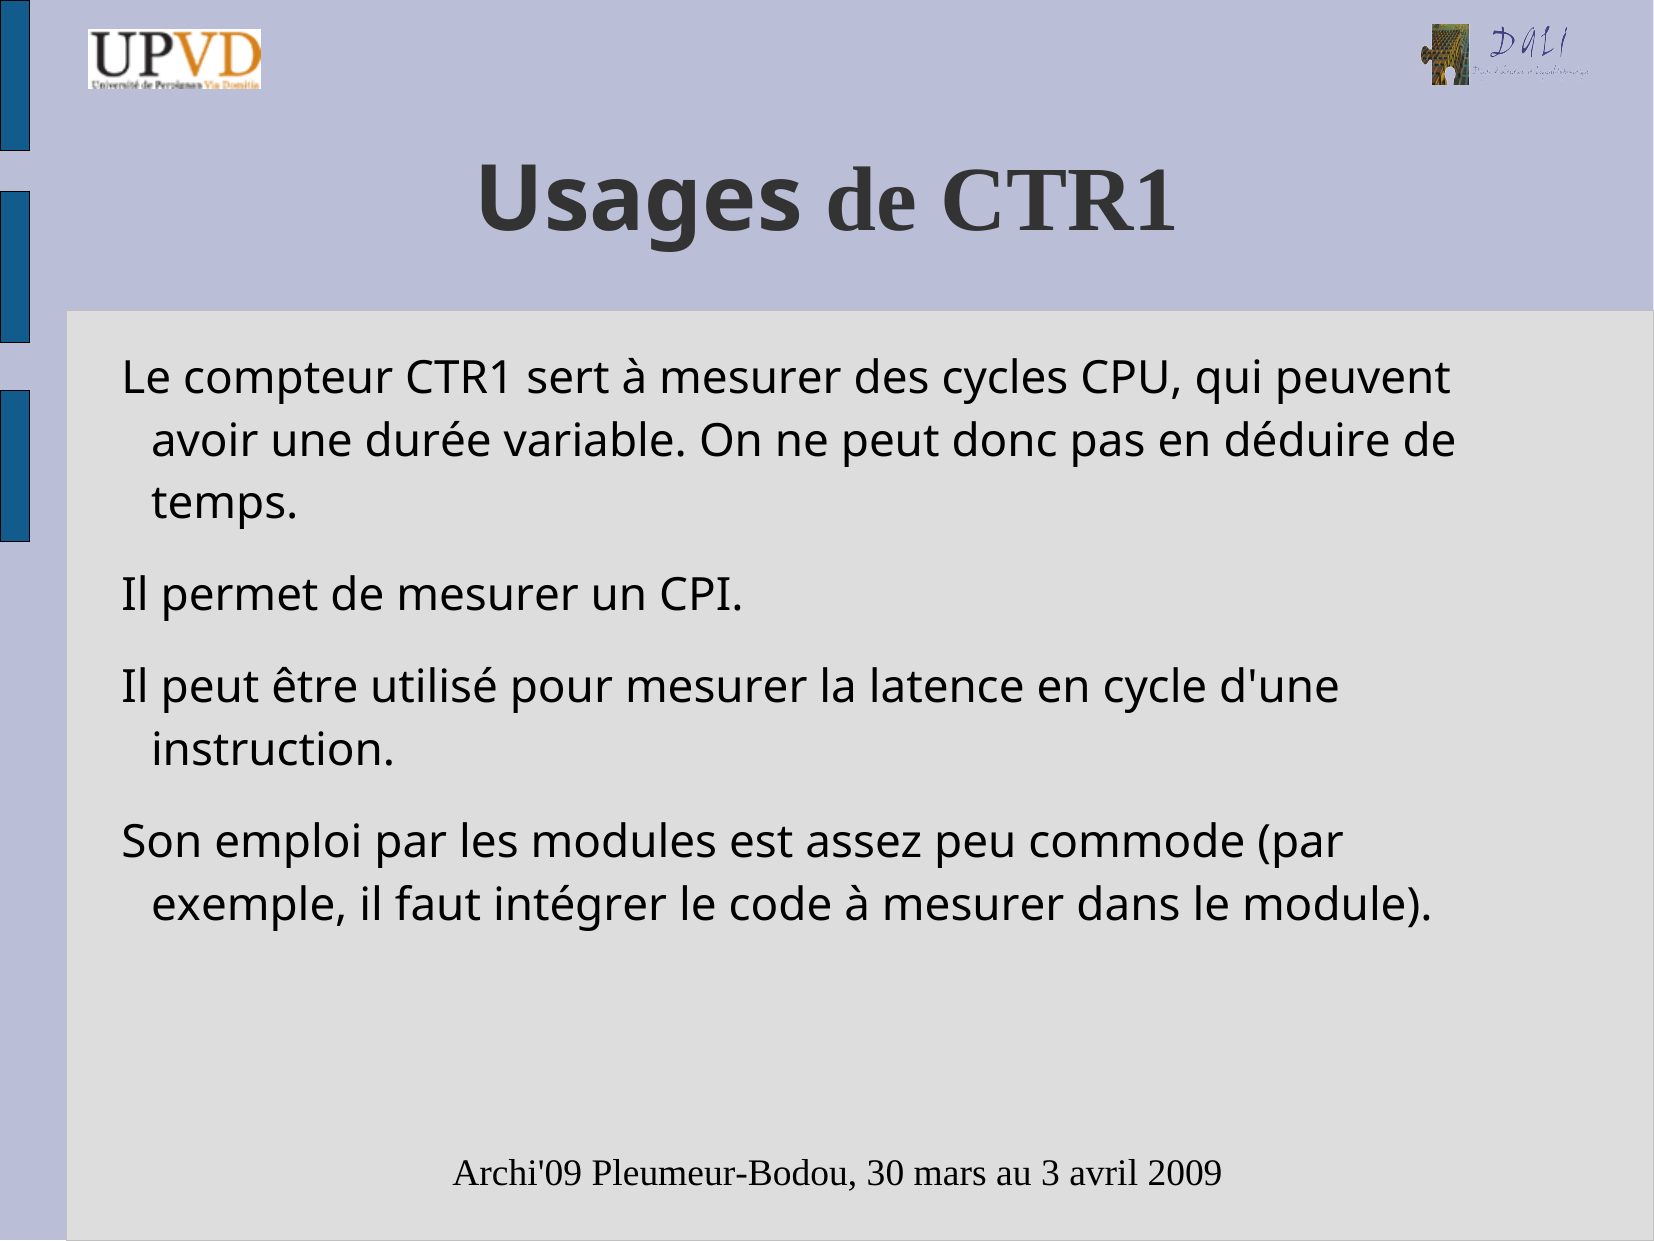

# Usages de CTR1
Le compteur CTR1 sert à mesurer des cycles CPU, qui peuvent avoir une durée variable. On ne peut donc pas en déduire de temps.
Il permet de mesurer un CPI.
Il peut être utilisé pour mesurer la latence en cycle d'une instruction.
Son emploi par les modules est assez peu commode (par exemple, il faut intégrer le code à mesurer dans le module).
Archi'09 Pleumeur-Bodou, 30 mars au 3 avril 2009